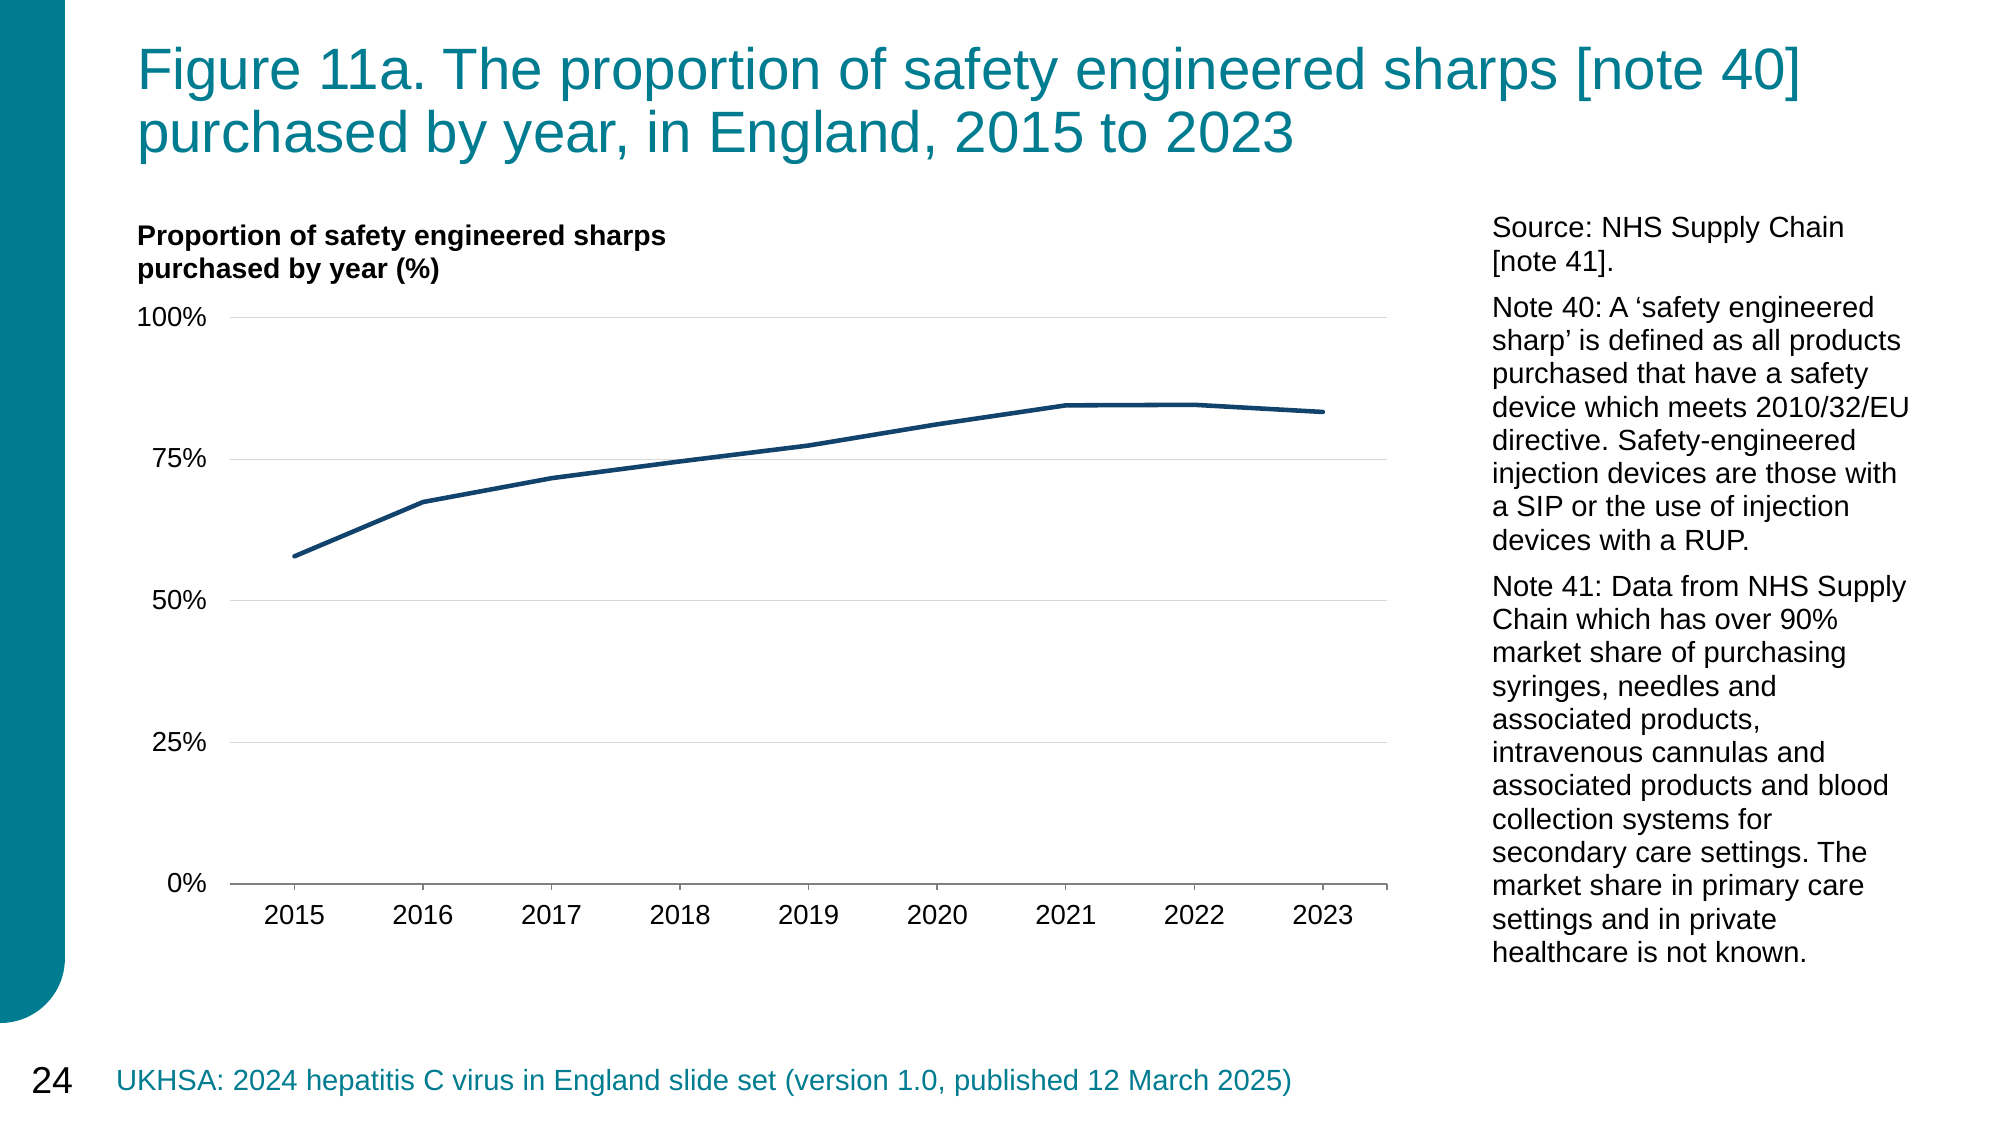

# Figure 11a. The proportion of safety engineered sharps [note 40] purchased by year, in England, 2015 to 2023
Source: NHS Supply Chain [note 41].
Note 40: A ‘safety engineered sharp’ is defined as all products purchased that have a safety device which meets 2010/32/EU directive. Safety-engineered injection devices are those with a SIP or the use of injection devices with a RUP.
Note 41: Data from NHS Supply Chain which has over 90% market share of purchasing syringes, needles and associated products, intravenous cannulas and associated products and blood collection systems for secondary care settings. The market share in primary care settings and in private healthcare is not known.
UKHSA: 2024 hepatitis C virus in England slide set (version 1.0, published 12 March 2025)